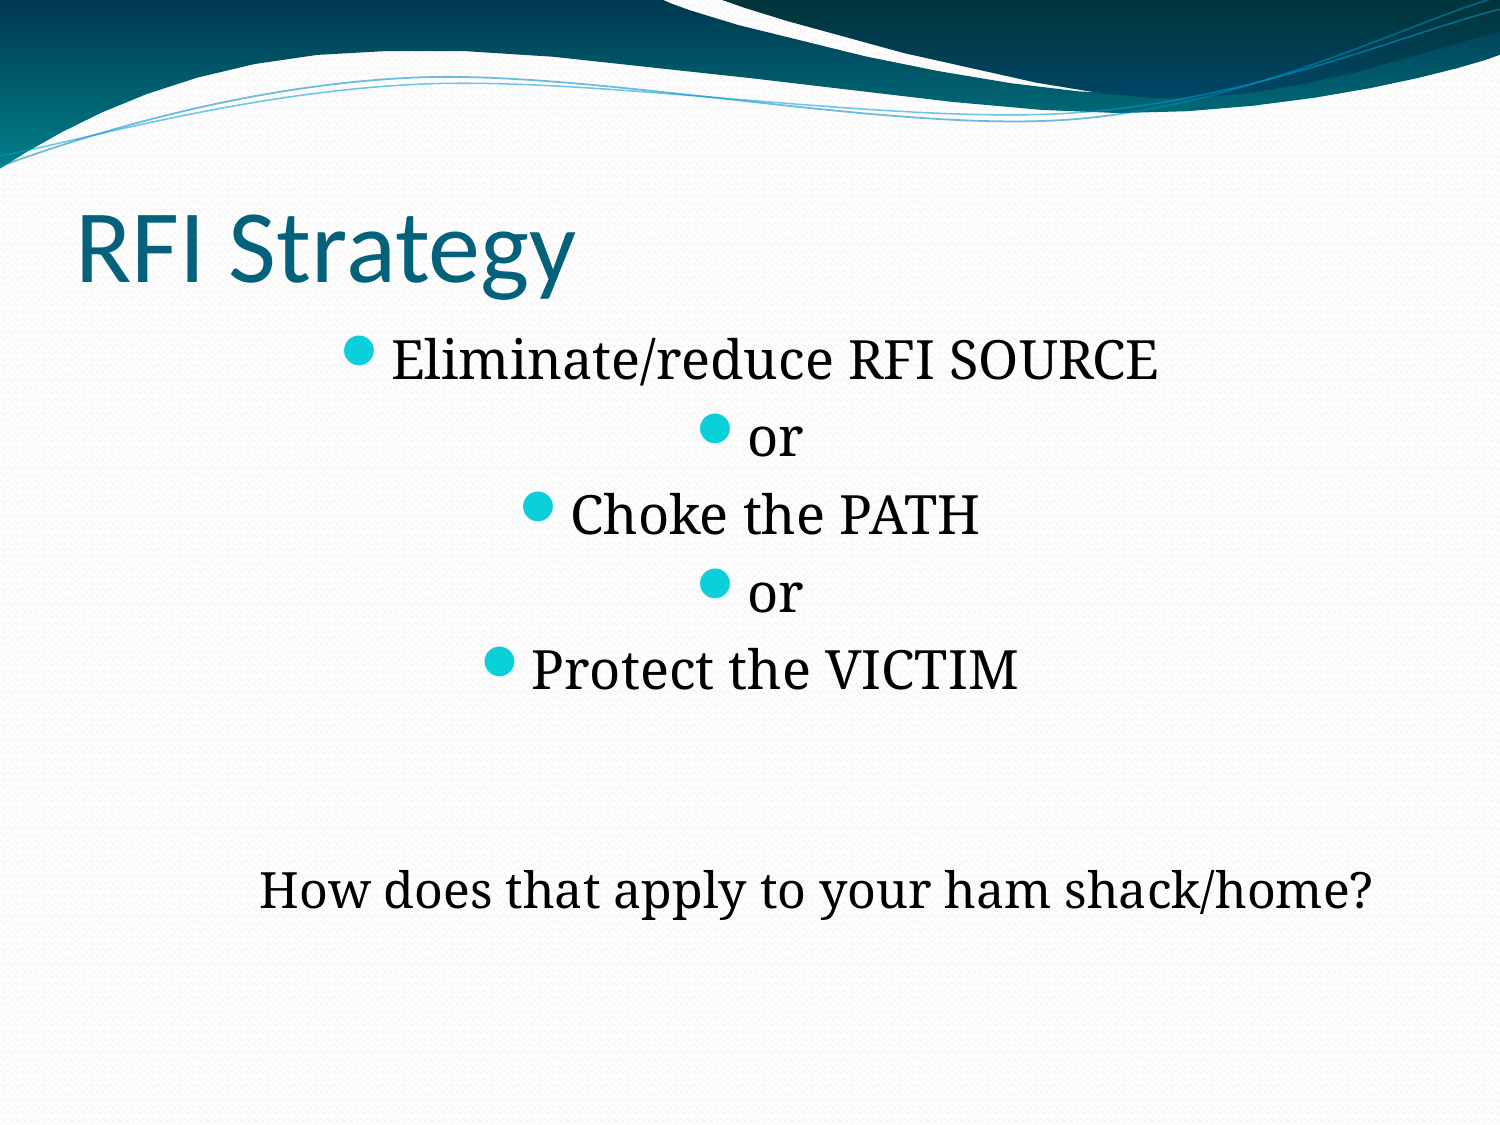

# RFI Strategy
Eliminate/reduce RFI SOURCE
or
Choke the PATH
or
Protect the VICTIM
How does that apply to your ham shack/home?